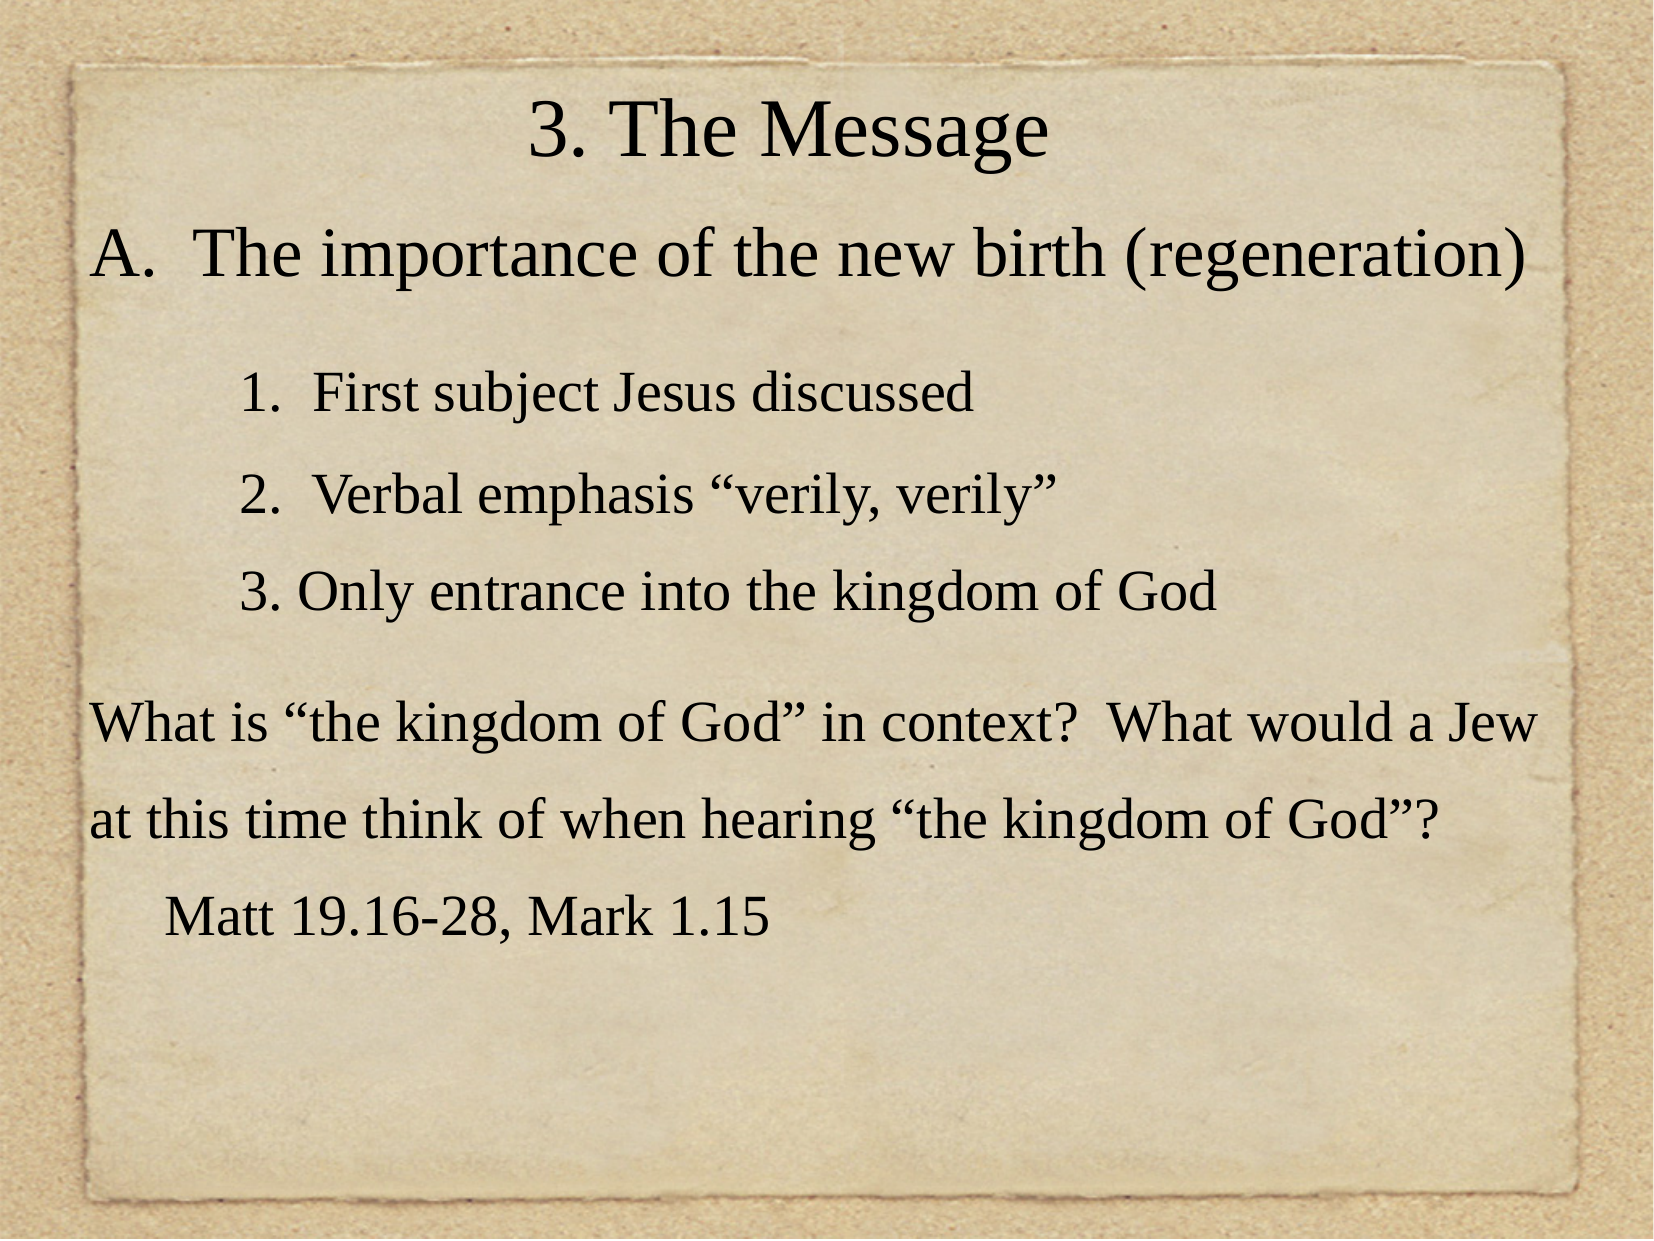

3. The Message
A. The importance of the new birth (regeneration)
		1. First subject Jesus discussed
		2. Verbal emphasis “verily, verily”
		3. Only entrance into the kingdom of God
What is “the kingdom of God” in context? What would a Jew at this time think of when hearing “the kingdom of God”?
	Matt 19.16-28, Mark 1.15